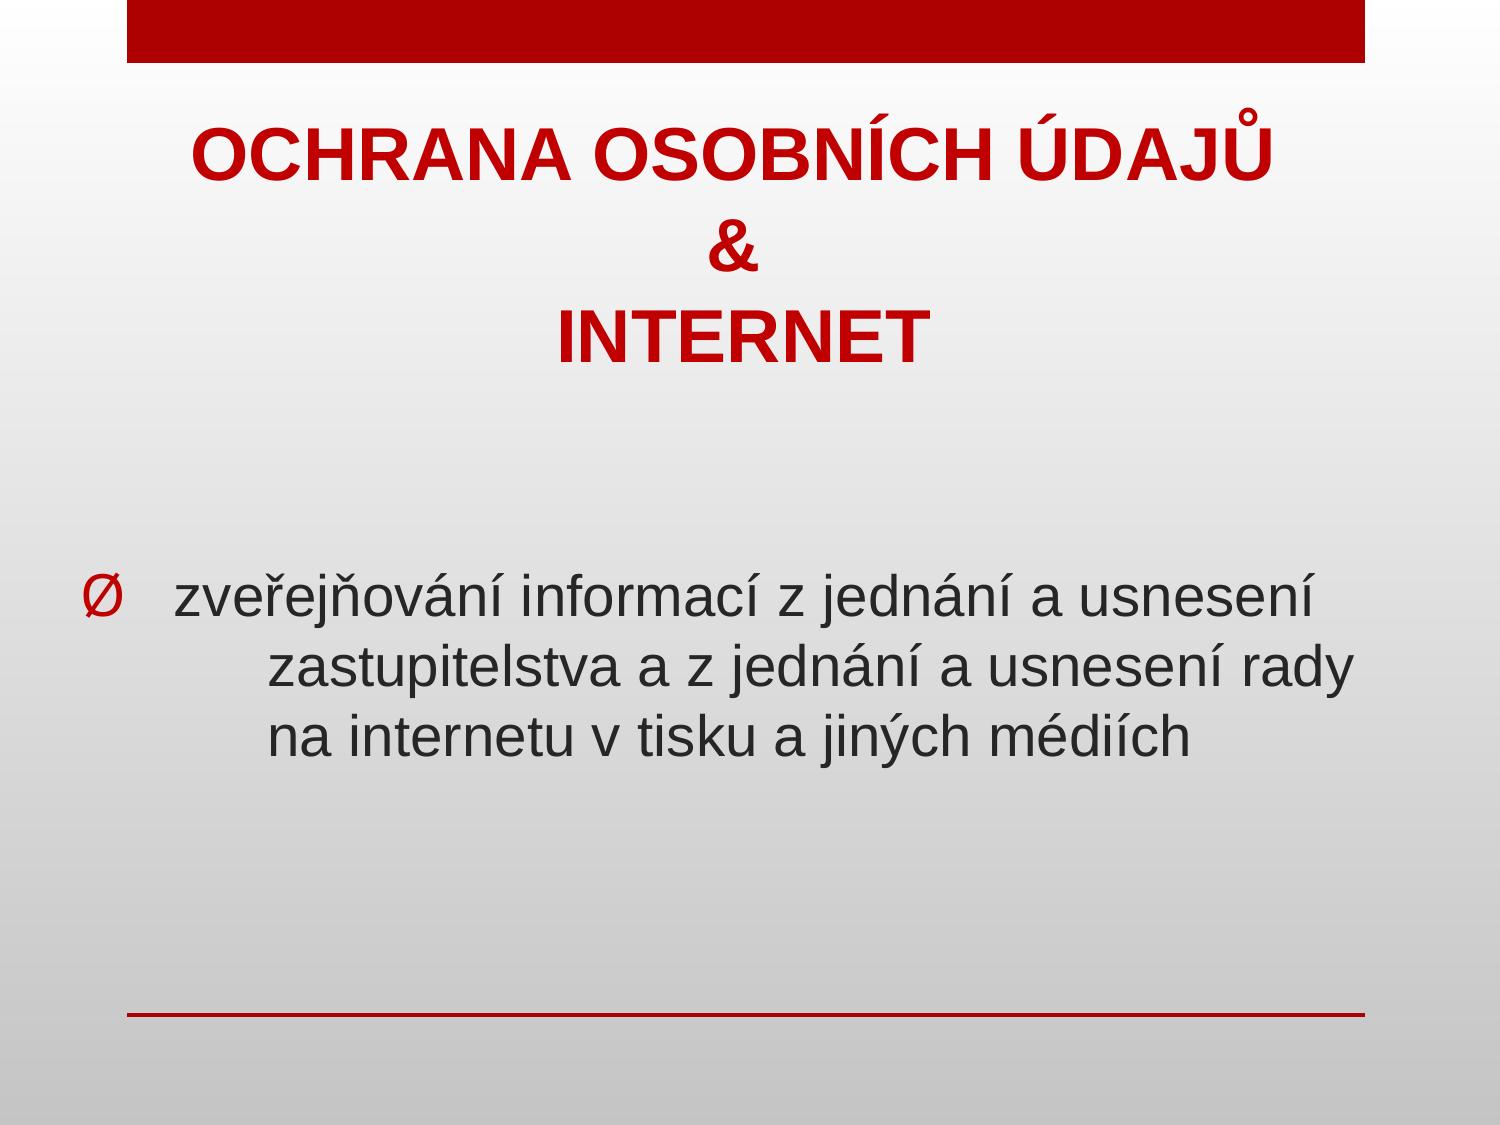

OCHRANA OSOBNÍCH ÚDAJŮ
&
INTERNET
# zveřejňování informací z jednání a usnesení zastupitelstva a z jednání a usnesení rady na internetu v tisku a jiných médiích